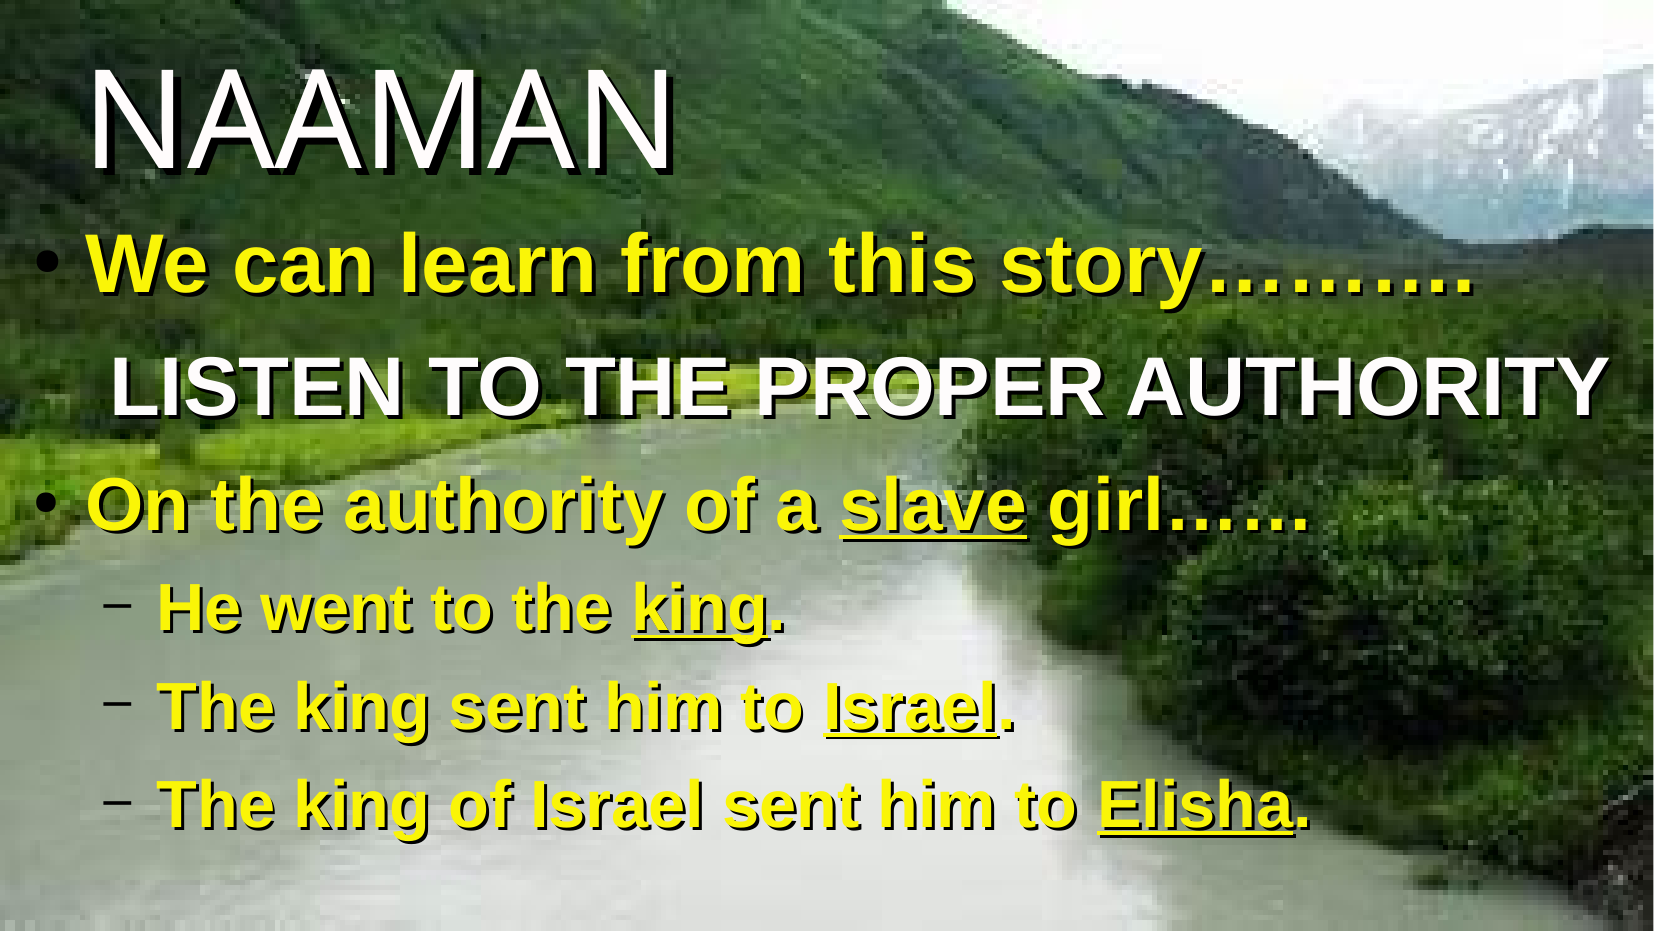

# NAAMAN
We can learn from this story……….
LISTEN TO THE PROPER AUTHORITY
On the authority of a slave girl……
He went to the king.
The king sent him to Israel.
The king of Israel sent him to Elisha.